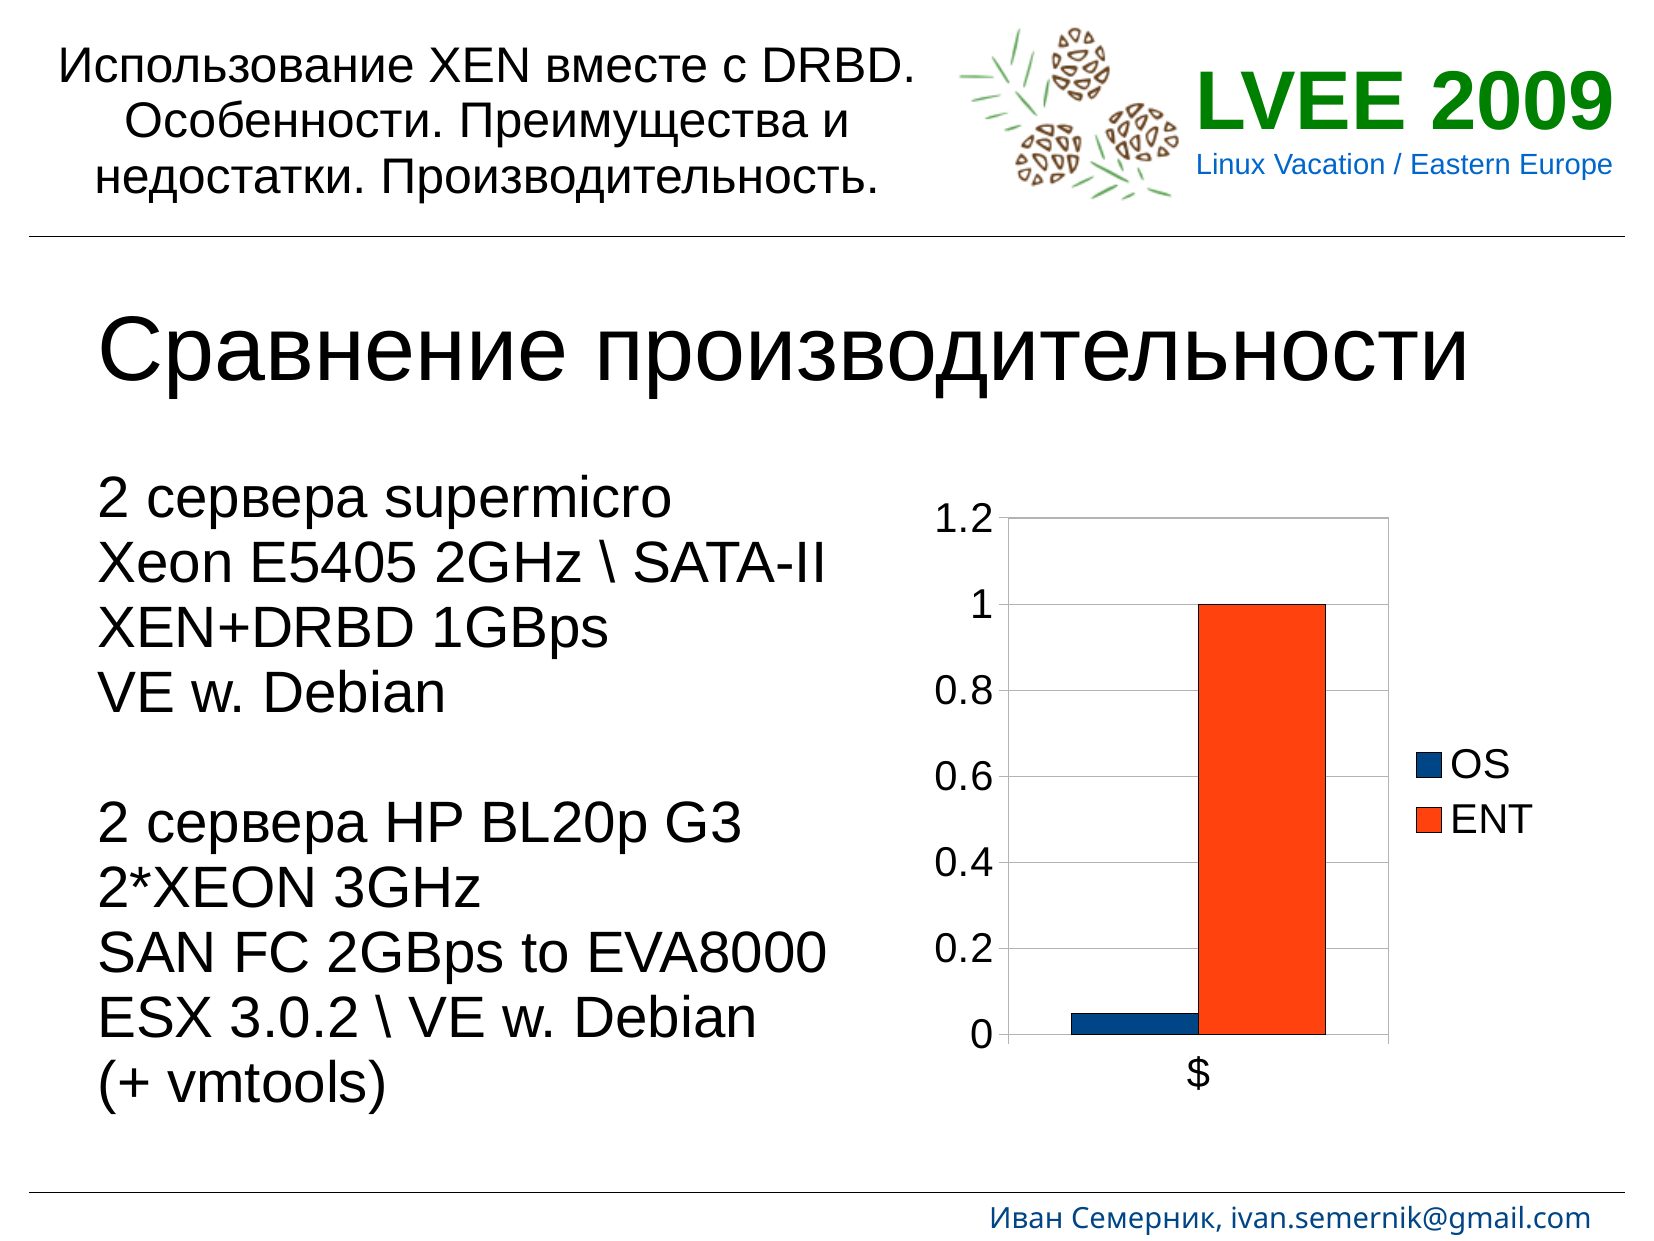

Использование XEN вместе с DRBD. Особенности. Преимущества и недостатки. Производительность.
LVEE 2009
Linux Vacation / Eastern Europe
Сравнение производительности
2 сервера supermicro
Xeon E5405 2GHz \ SATA-II
XEN+DRBD 1GBps
VE w. Debian
2 сервера HP BL20p G3
2*XEON 3GHz
SAN FC 2GBps to EVA8000
ESX 3.0.2 \ VE w. Debian
(+ vmtools)
### Chart
| Category | OS | ENT |
|---|---|---|
| $ | 0.05 | 1.0 |Иван Семерник, ivan.semernik@gmail.com